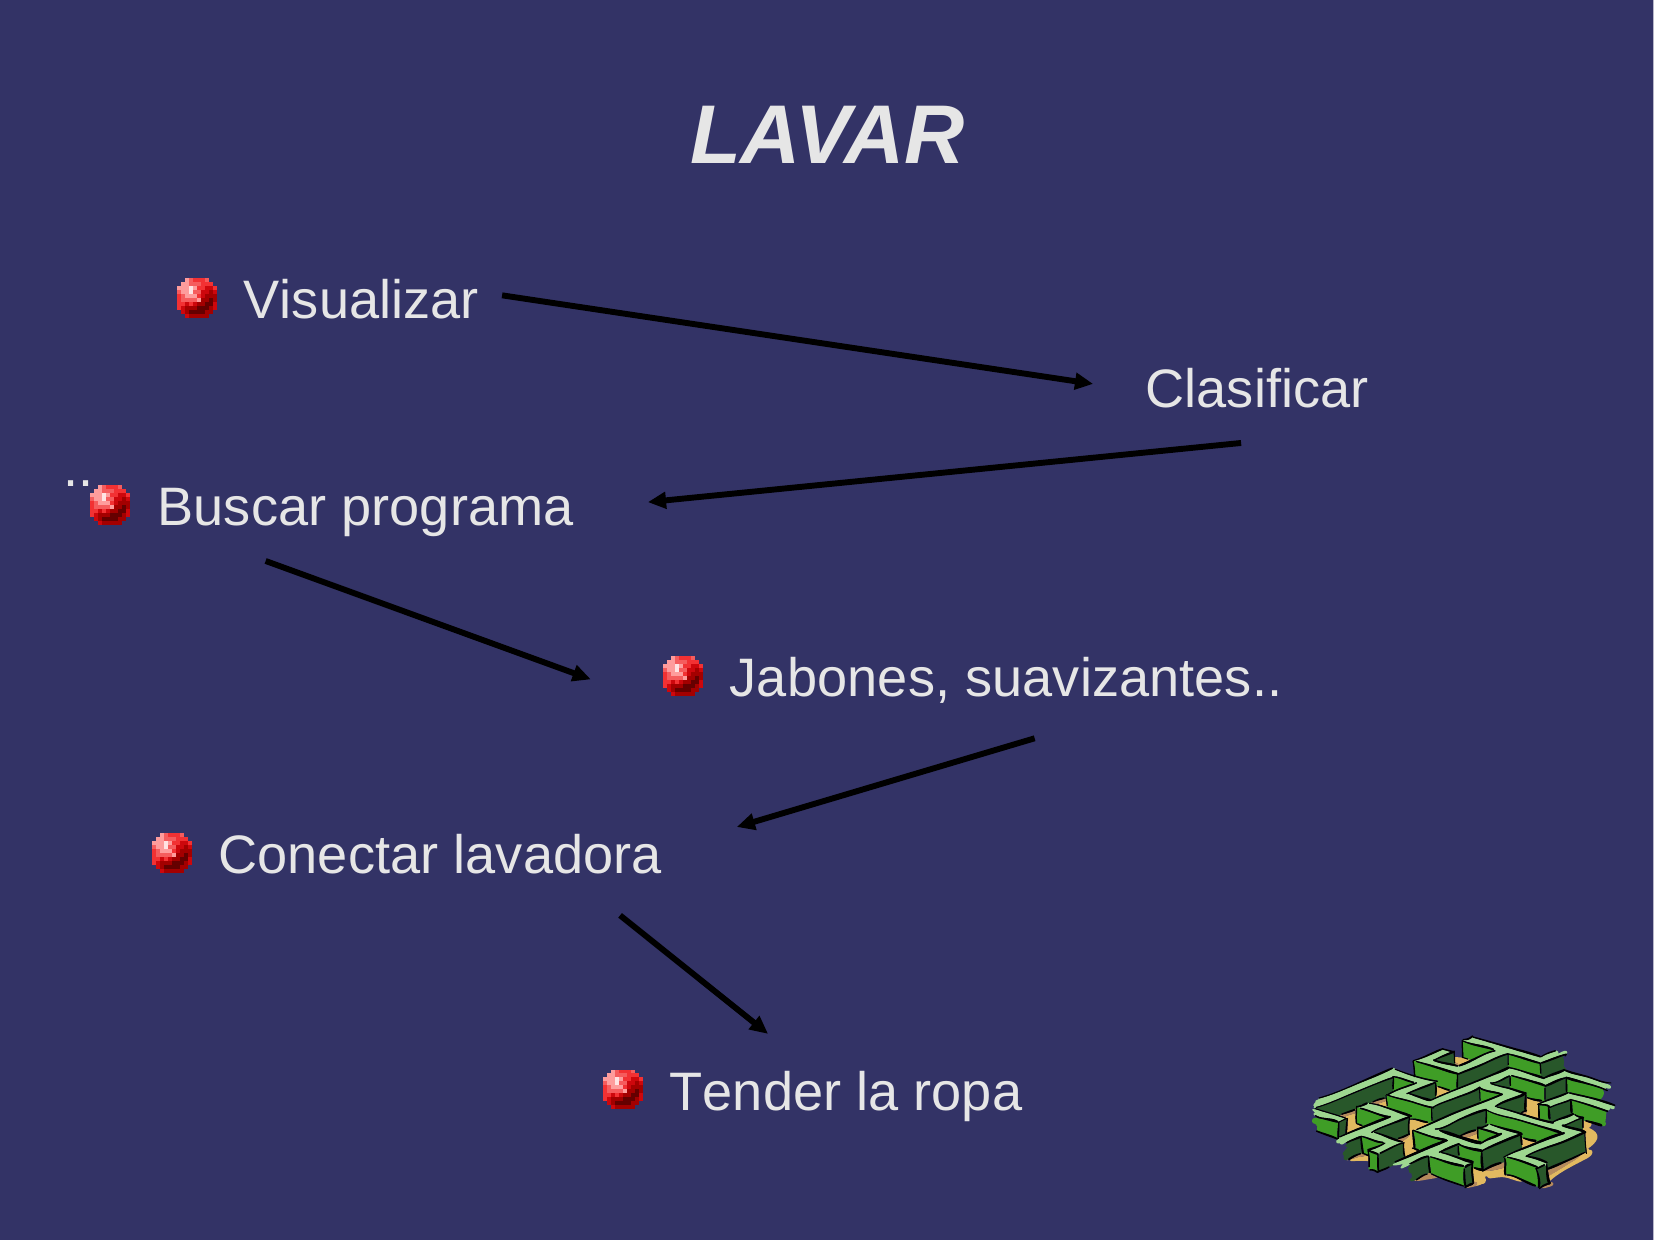

# LAVAR
..
 Visualizar
Clasificar
 Buscar programa
 Jabones, suavizantes..
 Conectar lavadora
 Tender la ropa